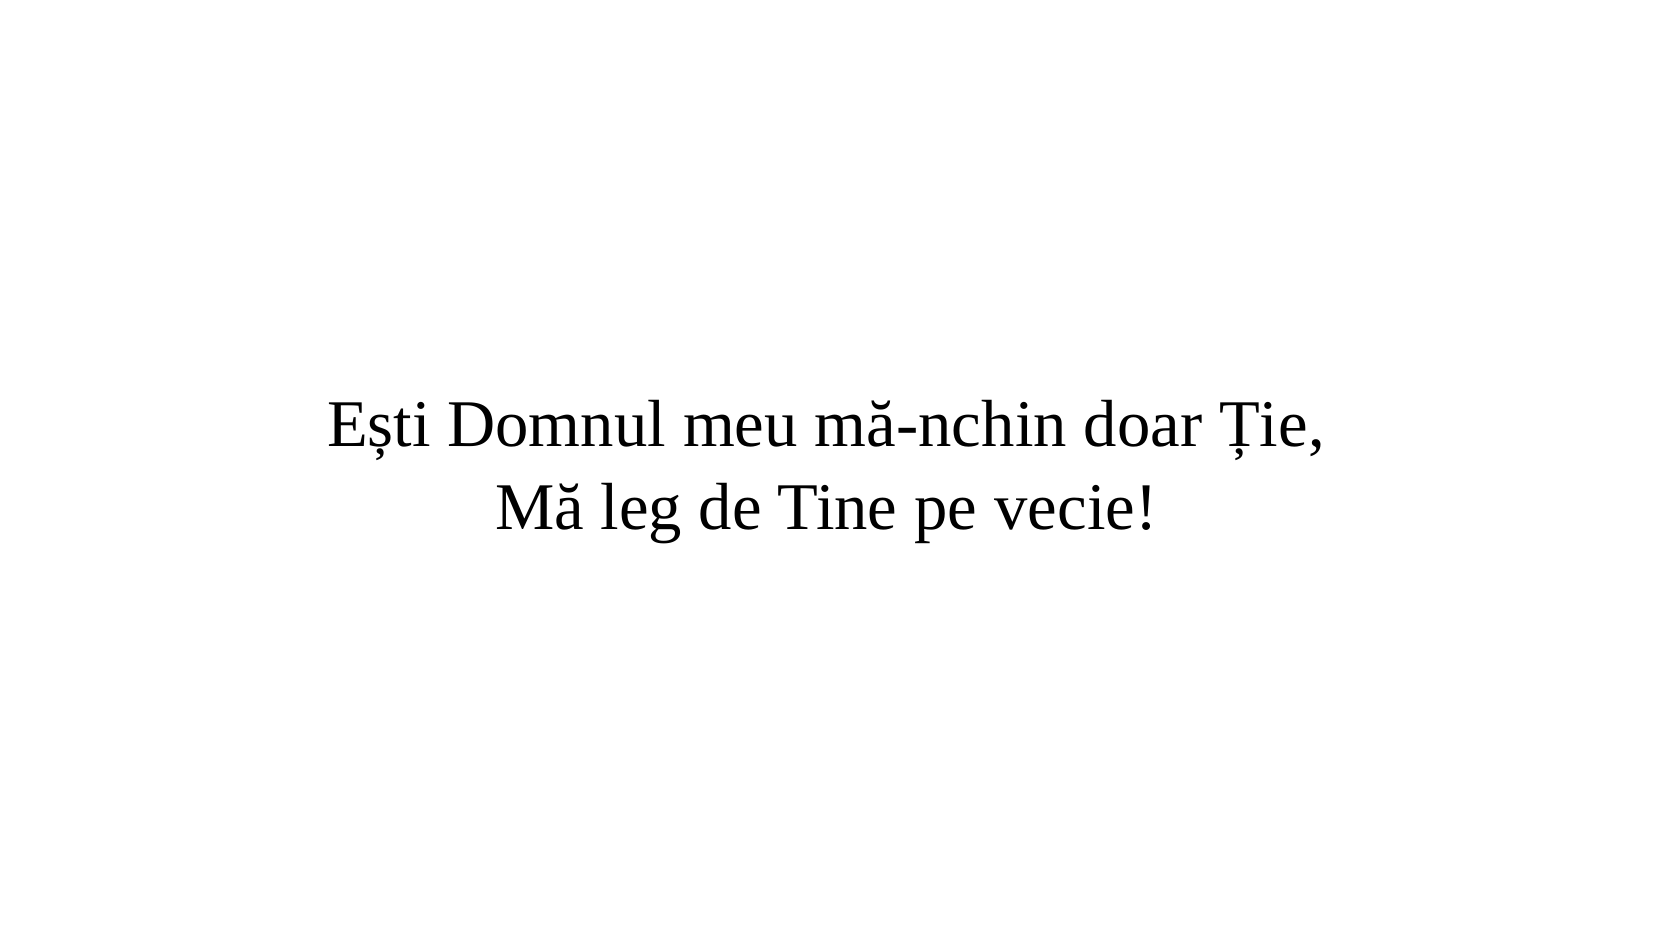

# Ești Domnul meu mă-nchin doar Ție,
Mă leg de Tine pe vecie!